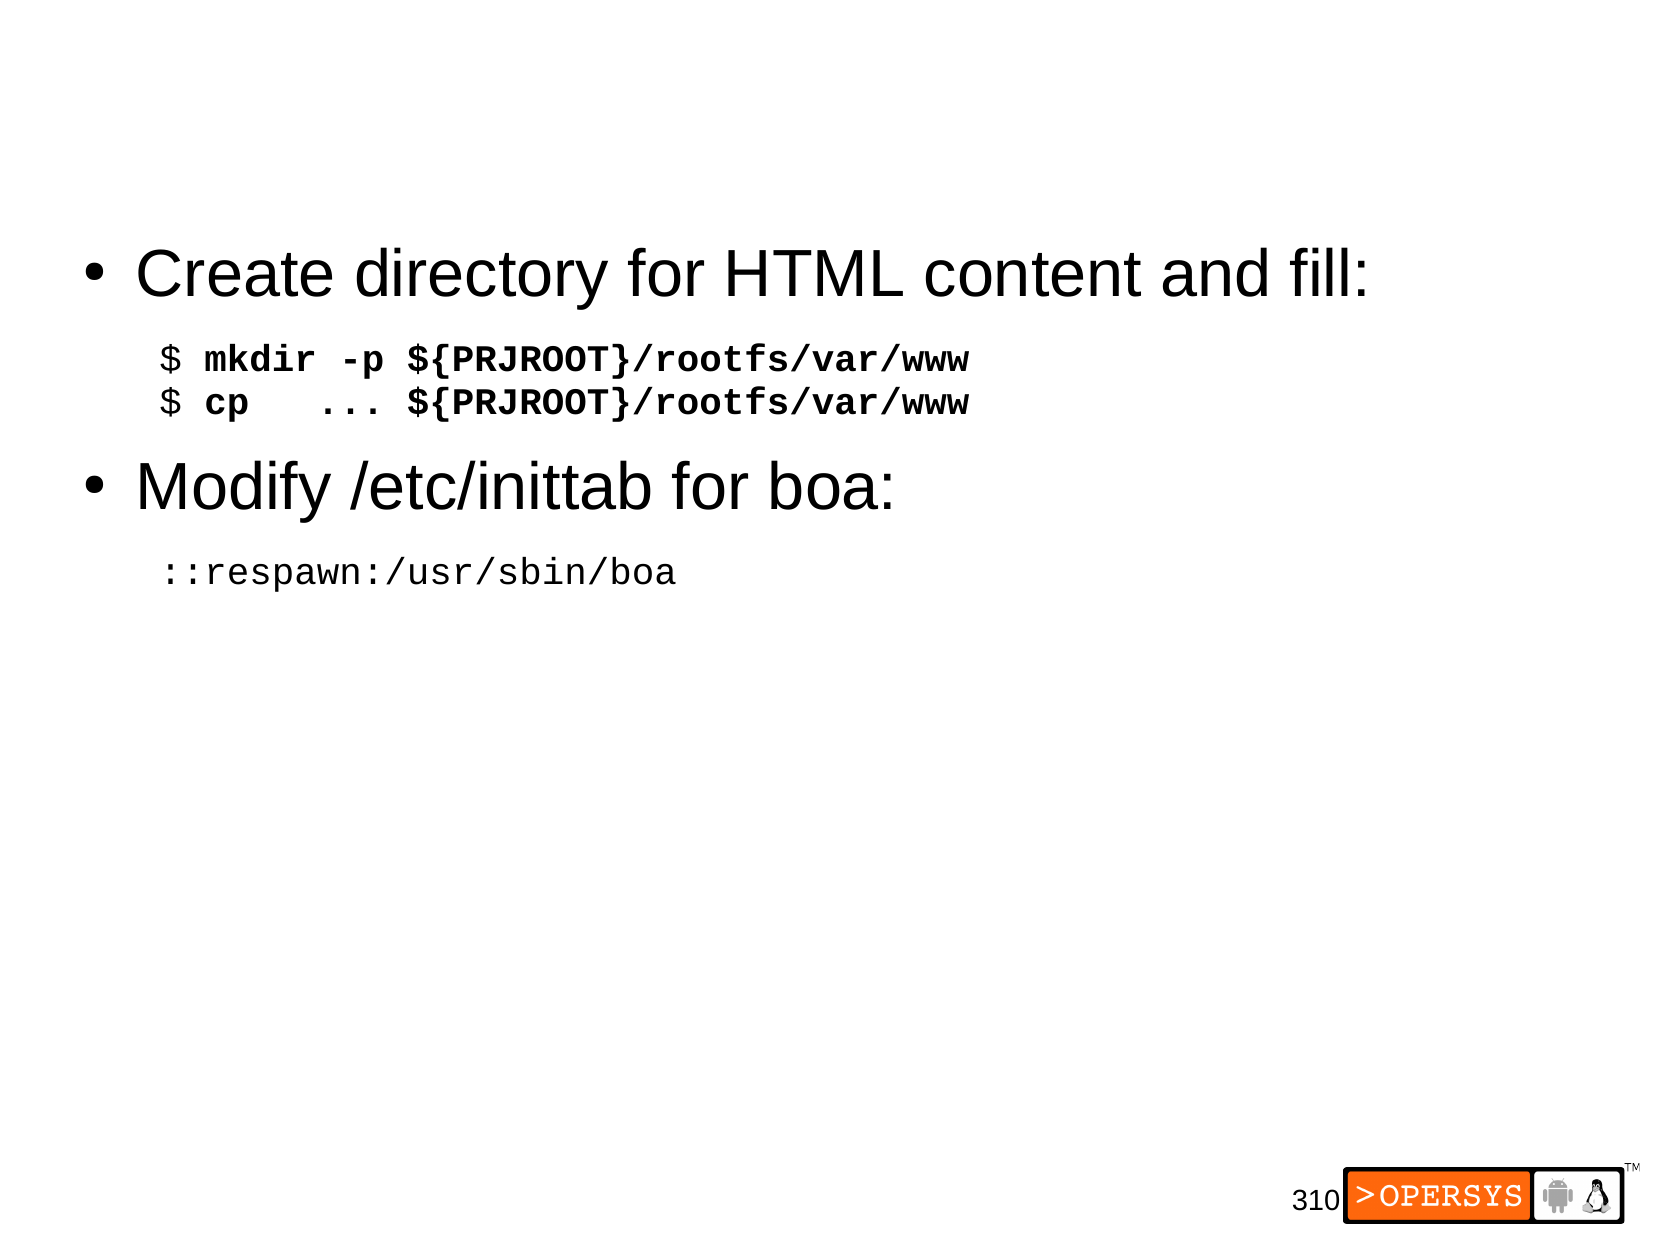

# Create directory for HTML content and fill:
$ mkdir -p ${PRJROOT}/rootfs/var/www
$ cp ... ${PRJROOT}/rootfs/var/www
Modify /etc/inittab for boa:
::respawn:/usr/sbin/boa